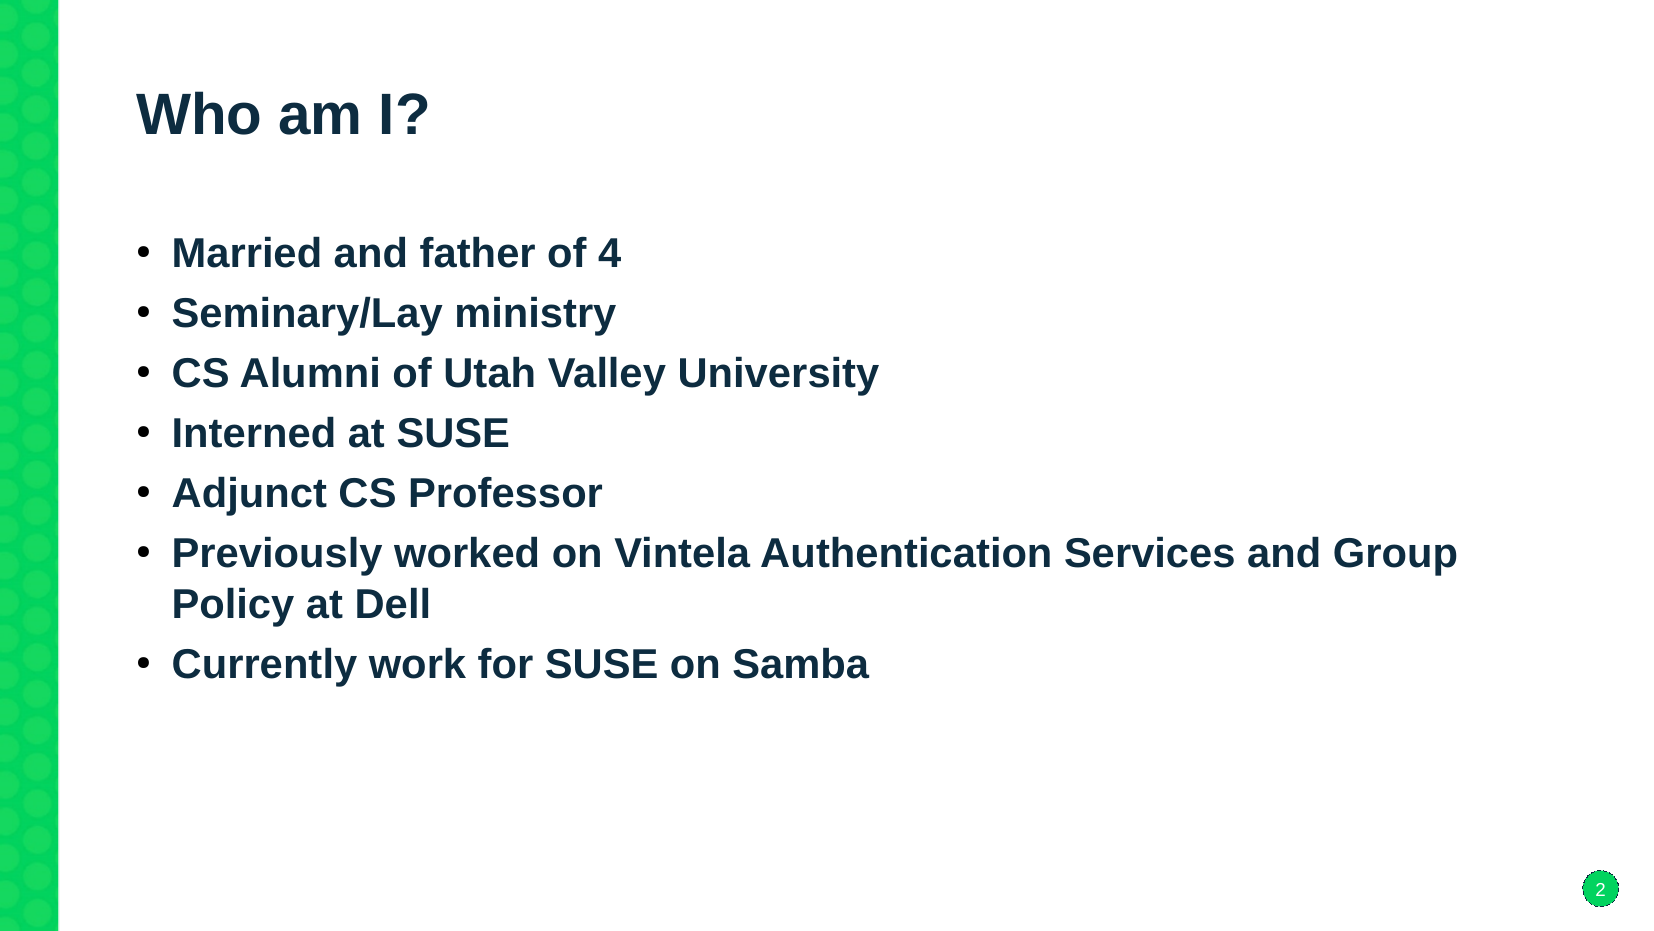

# Who am I?
Married and father of 4
Seminary/Lay ministry
CS Alumni of Utah Valley University
Interned at SUSE
Adjunct CS Professor
Previously worked on Vintela Authentication Services and Group Policy at Dell
Currently work for SUSE on Samba
2